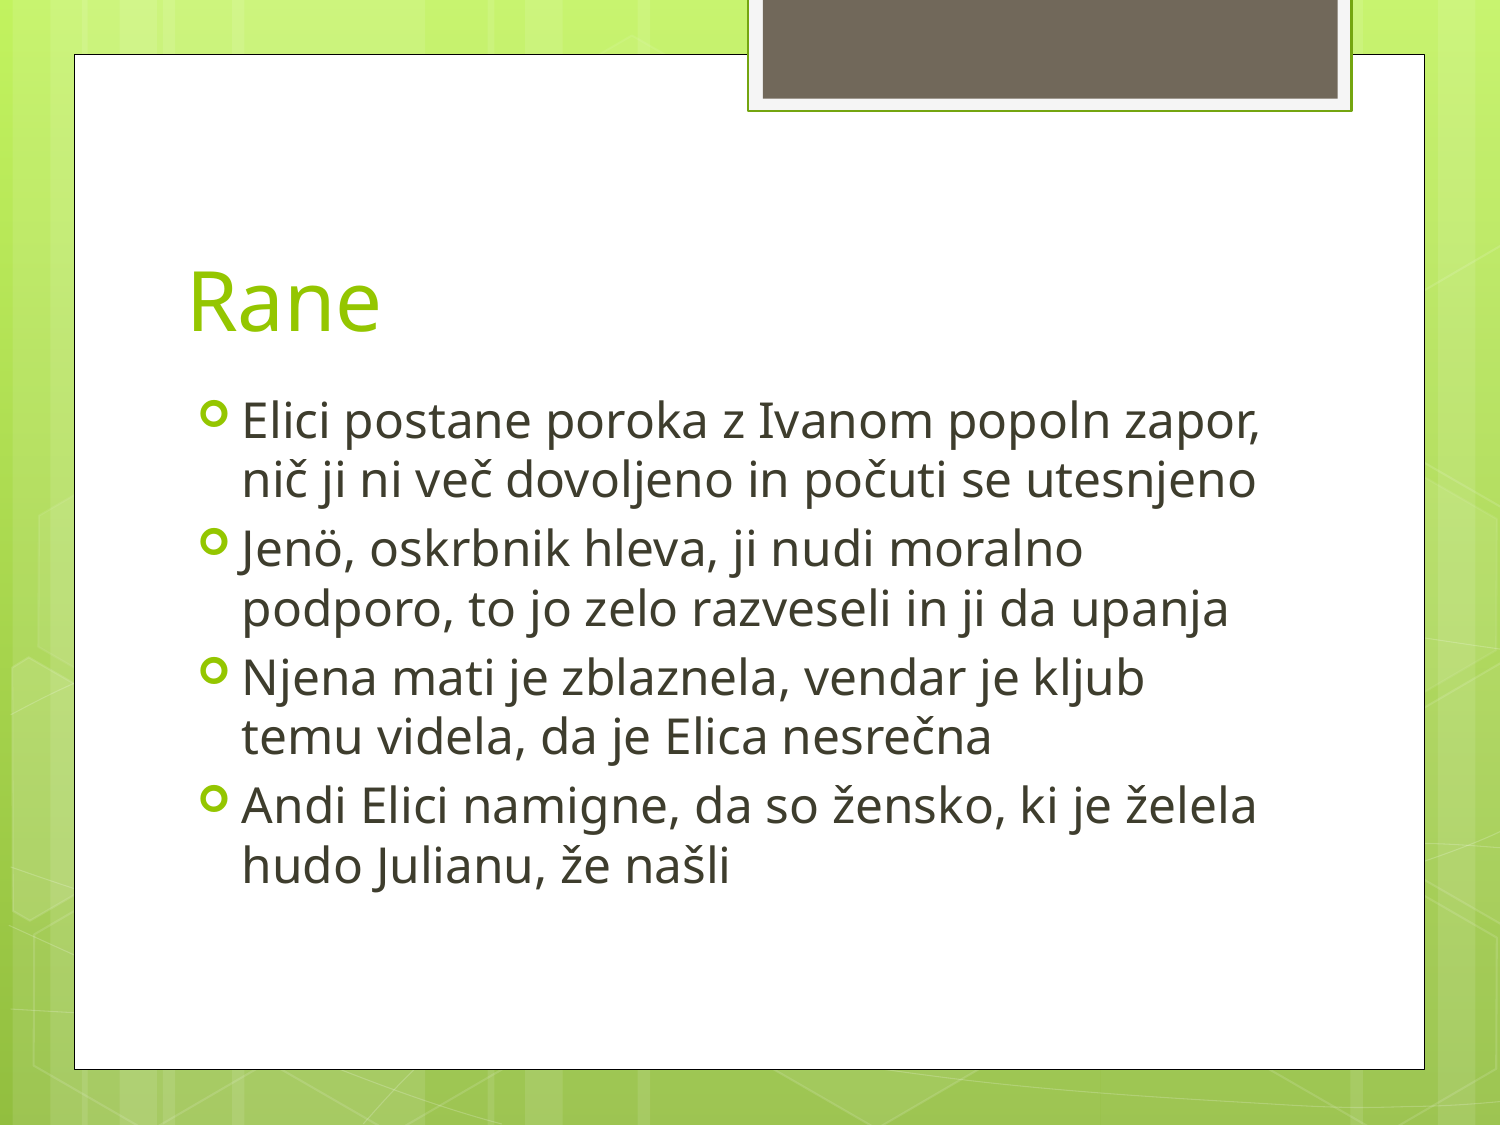

# Rane
Elici postane poroka z Ivanom popoln zapor, nič ji ni več dovoljeno in počuti se utesnjeno
Jenö, oskrbnik hleva, ji nudi moralno podporo, to jo zelo razveseli in ji da upanja
Njena mati je zblaznela, vendar je kljub temu videla, da je Elica nesrečna
Andi Elici namigne, da so žensko, ki je želela hudo Julianu, že našli